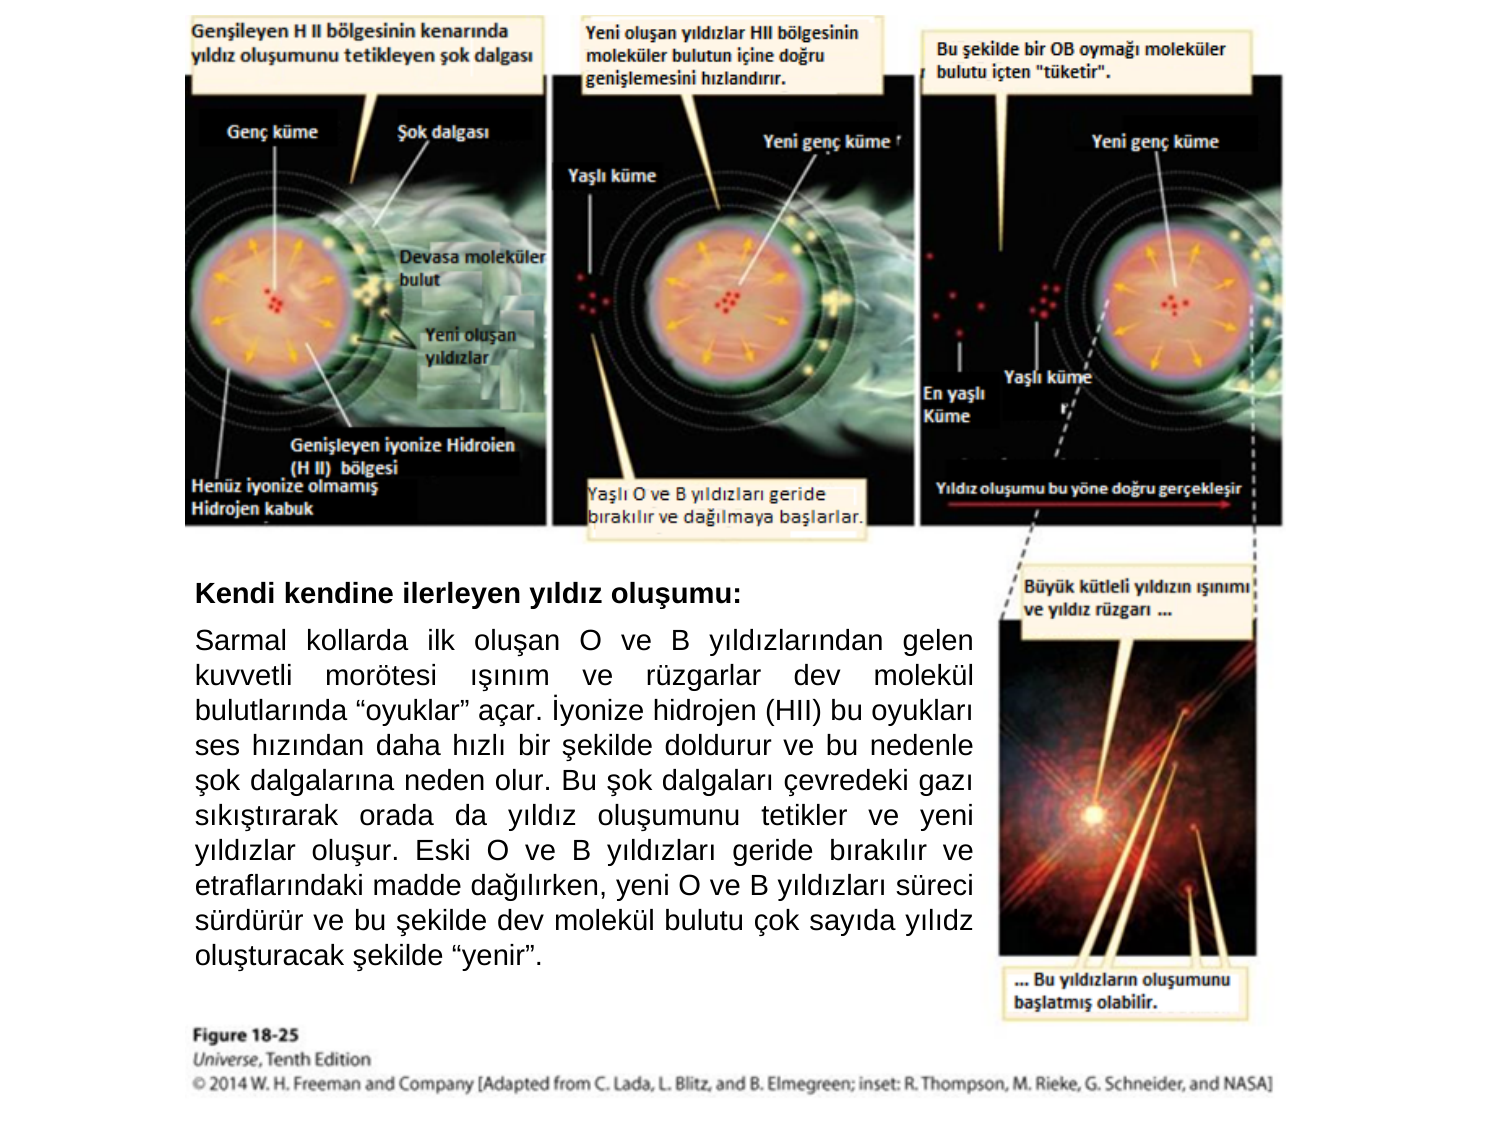

Kendi kendine ilerleyen yıldız oluşumu:
Sarmal kollarda ilk oluşan O ve B yıldızlarından gelen kuvvetli morötesi ışınım ve rüzgarlar dev molekül bulutlarında “oyuklar” açar. İyonize hidrojen (HII) bu oyukları ses hızından daha hızlı bir şekilde doldurur ve bu nedenle şok dalgalarına neden olur. Bu şok dalgaları çevredeki gazı sıkıştırarak orada da yıldız oluşumunu tetikler ve yeni yıldızlar oluşur. Eski O ve B yıldızları geride bırakılır ve etraflarındaki madde dağılırken, yeni O ve B yıldızları süreci sürdürür ve bu şekilde dev molekül bulutu çok sayıda yılıdz oluşturacak şekilde “yenir”.